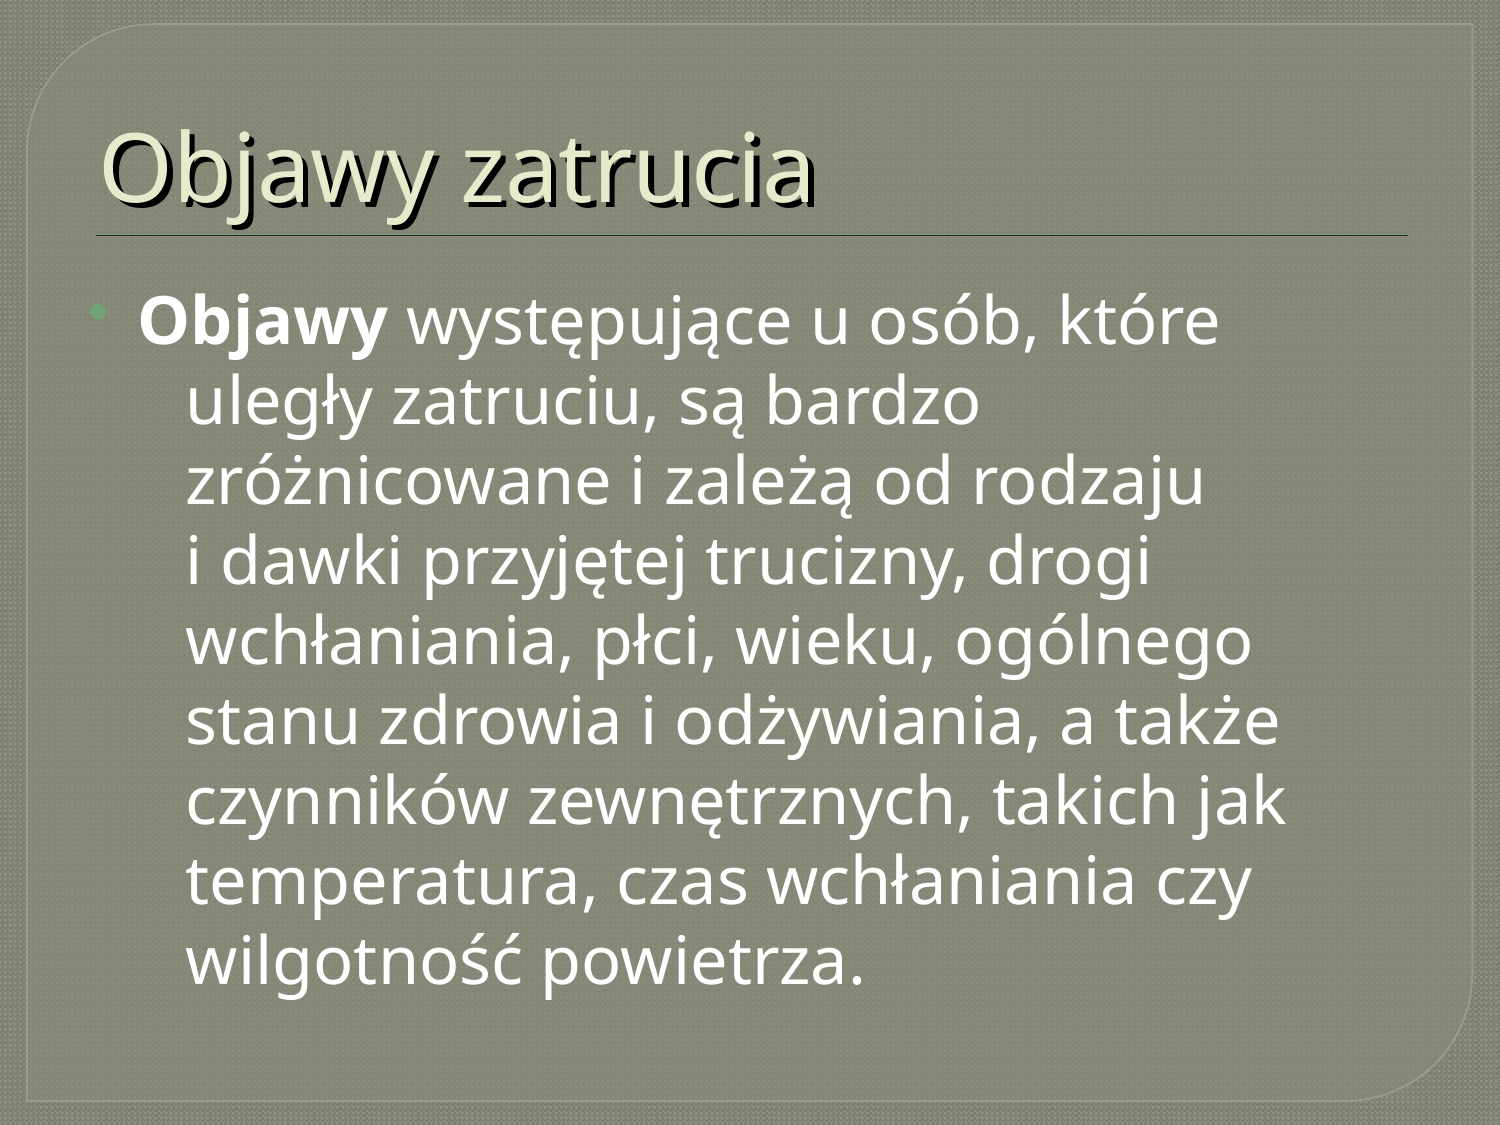

# Objawy zatrucia
Objawy występujące u osób, które uległy zatruciu, są bardzo zróżnicowane i zależą od rodzaju i dawki przyjętej trucizny, drogi wchłaniania, płci, wieku, ogólnego stanu zdrowia i odżywiania, a także czynników zewnętrznych, takich jak temperatura, czas wchłaniania czy wilgotność powietrza.